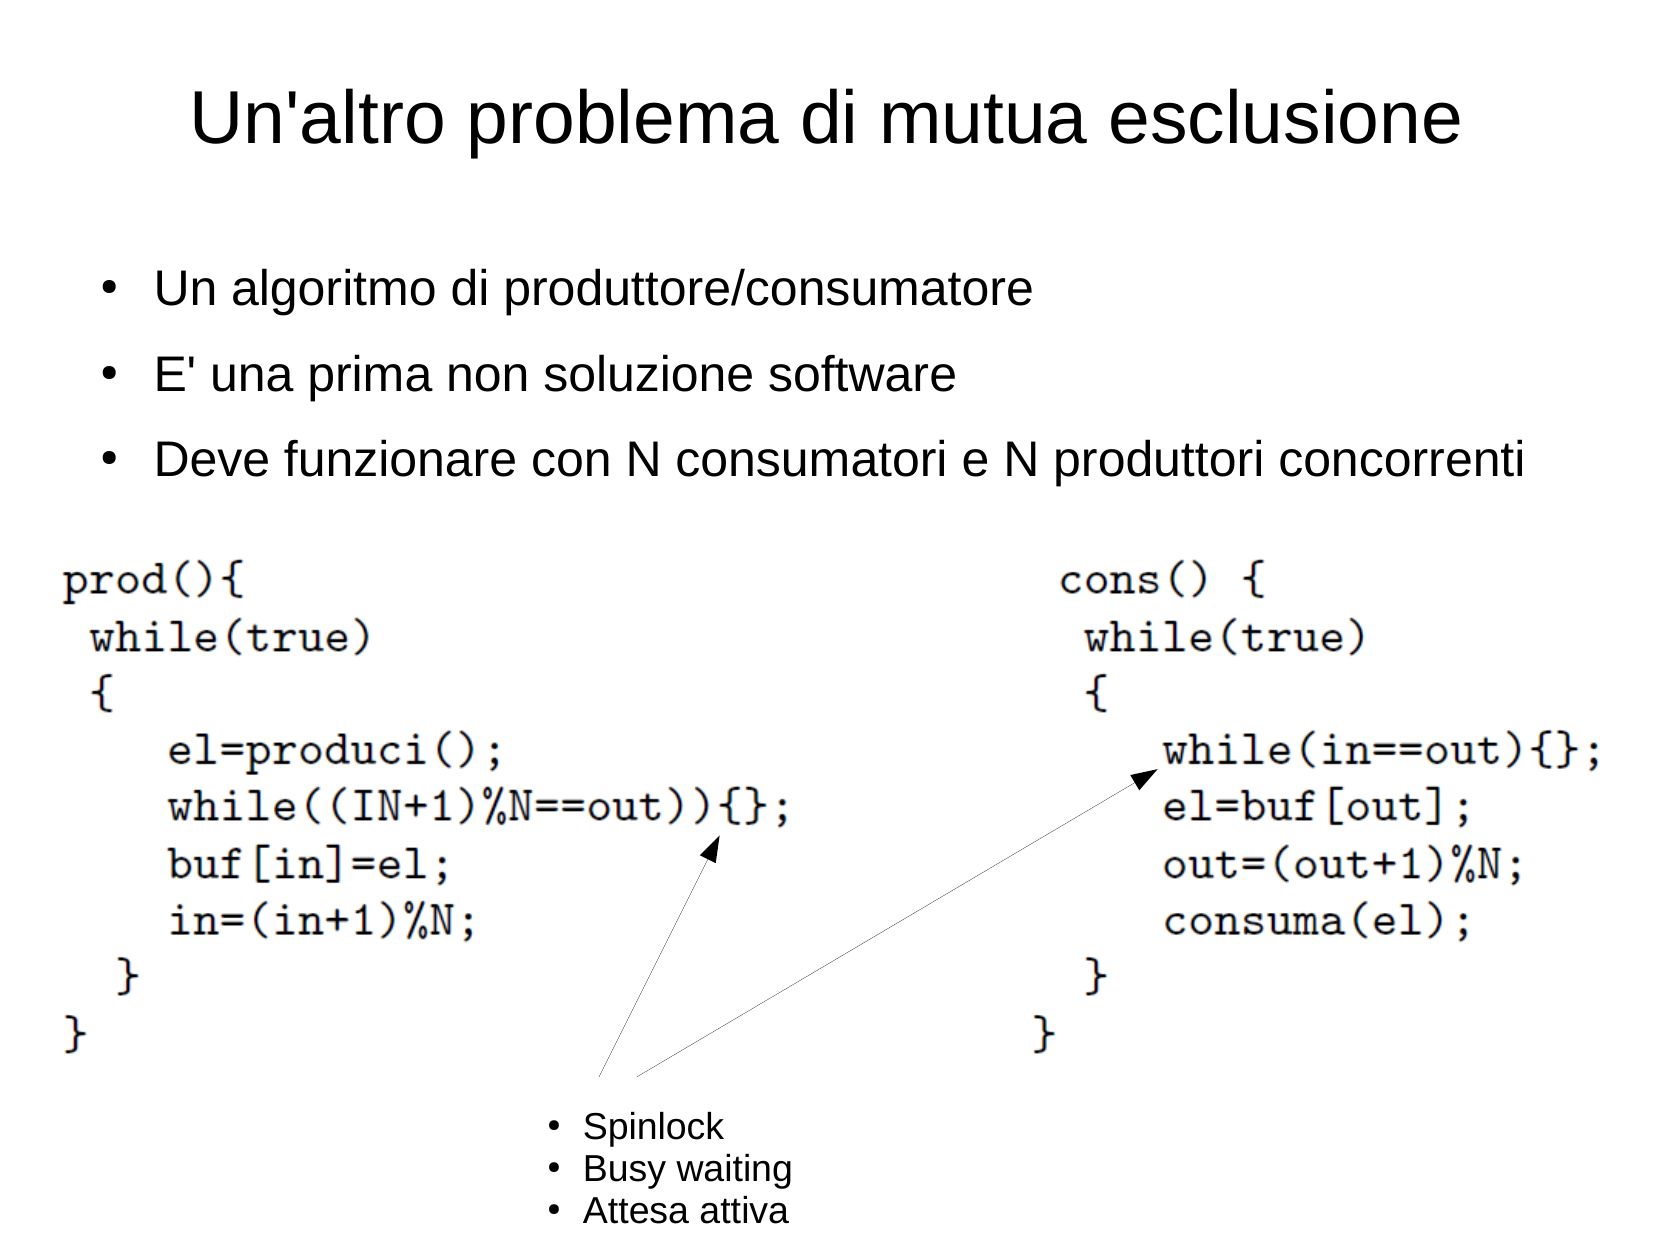

# Un'altro problema di mutua esclusione
Un algoritmo di produttore/consumatore
E' una prima non soluzione software
Deve funzionare con N consumatori e N produttori concorrenti
Spinlock
Busy waiting
Attesa attiva